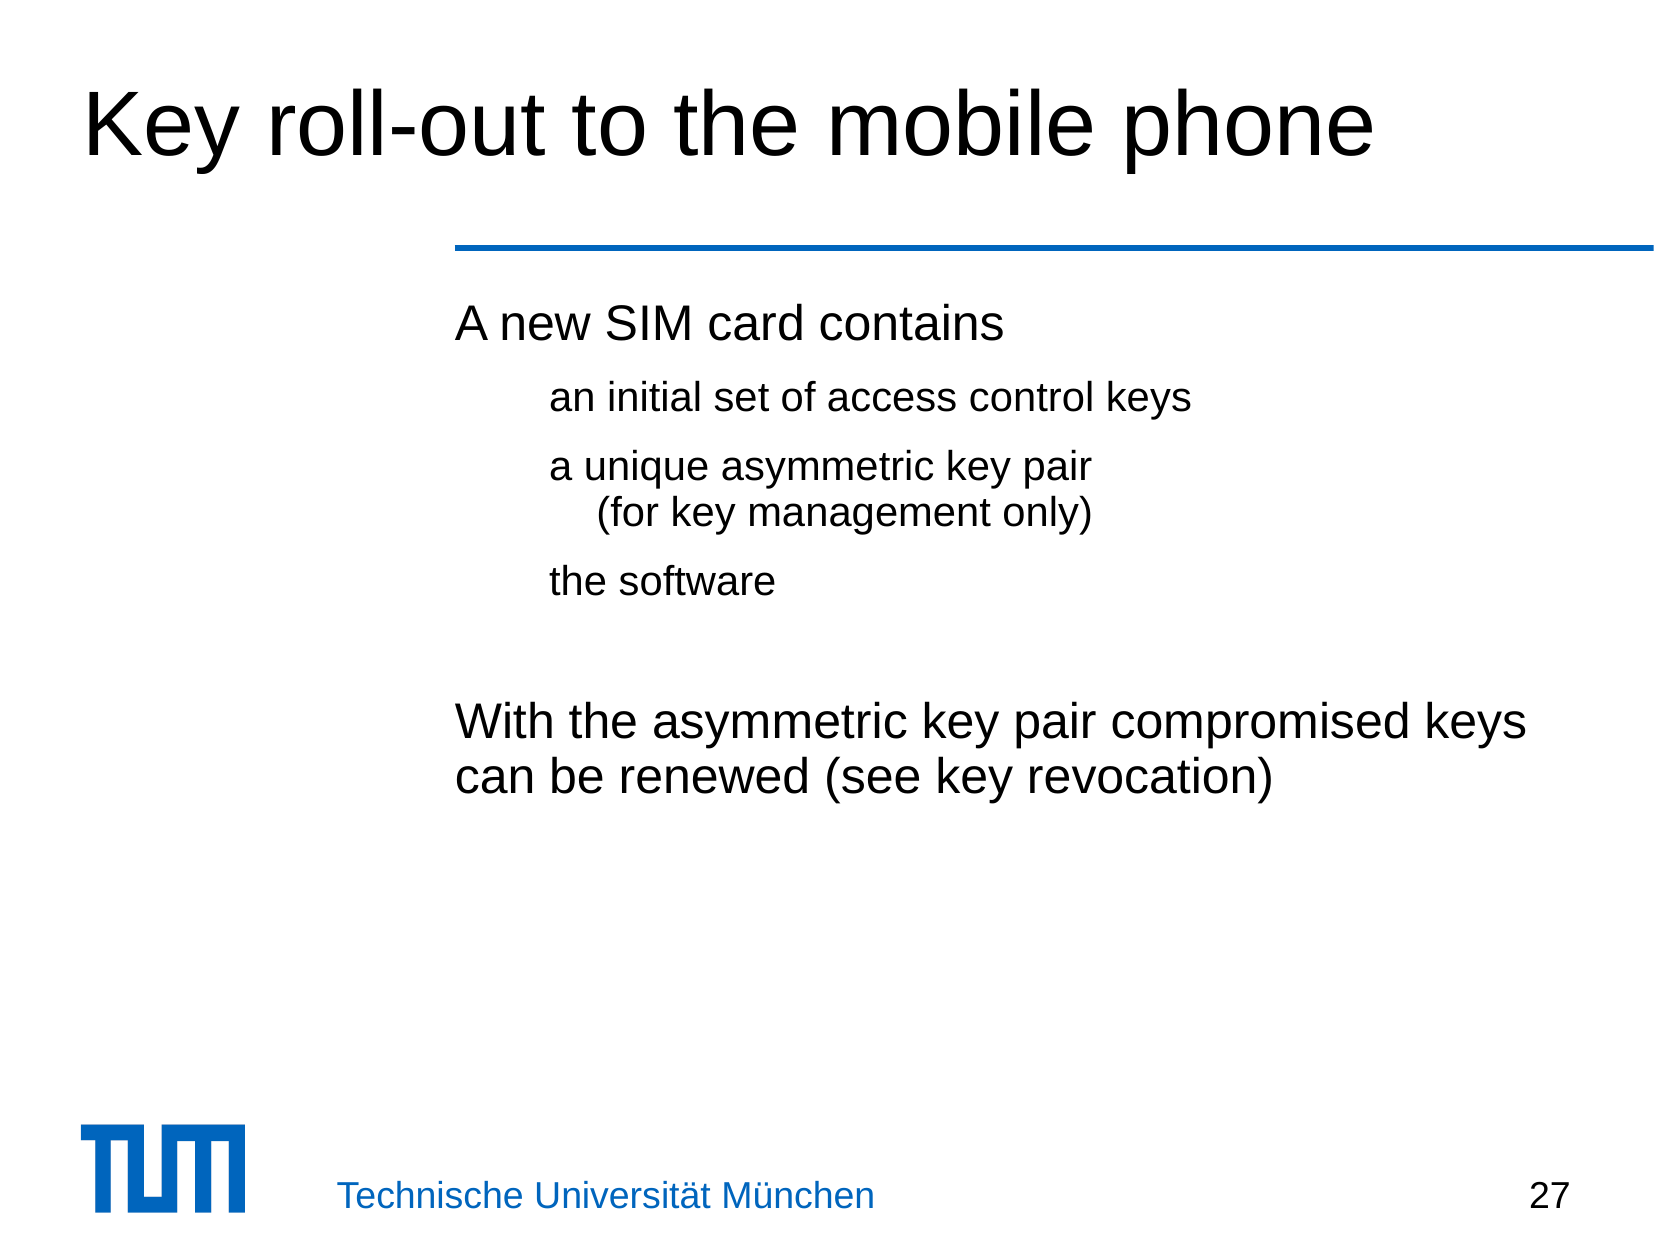

# Key roll-out to the mobile phone
A new SIM card contains
an initial set of access control keys
a unique asymmetric key pair
(for key management only)
the software
With the asymmetric key pair compromised keys can be renewed (see key revocation)
27